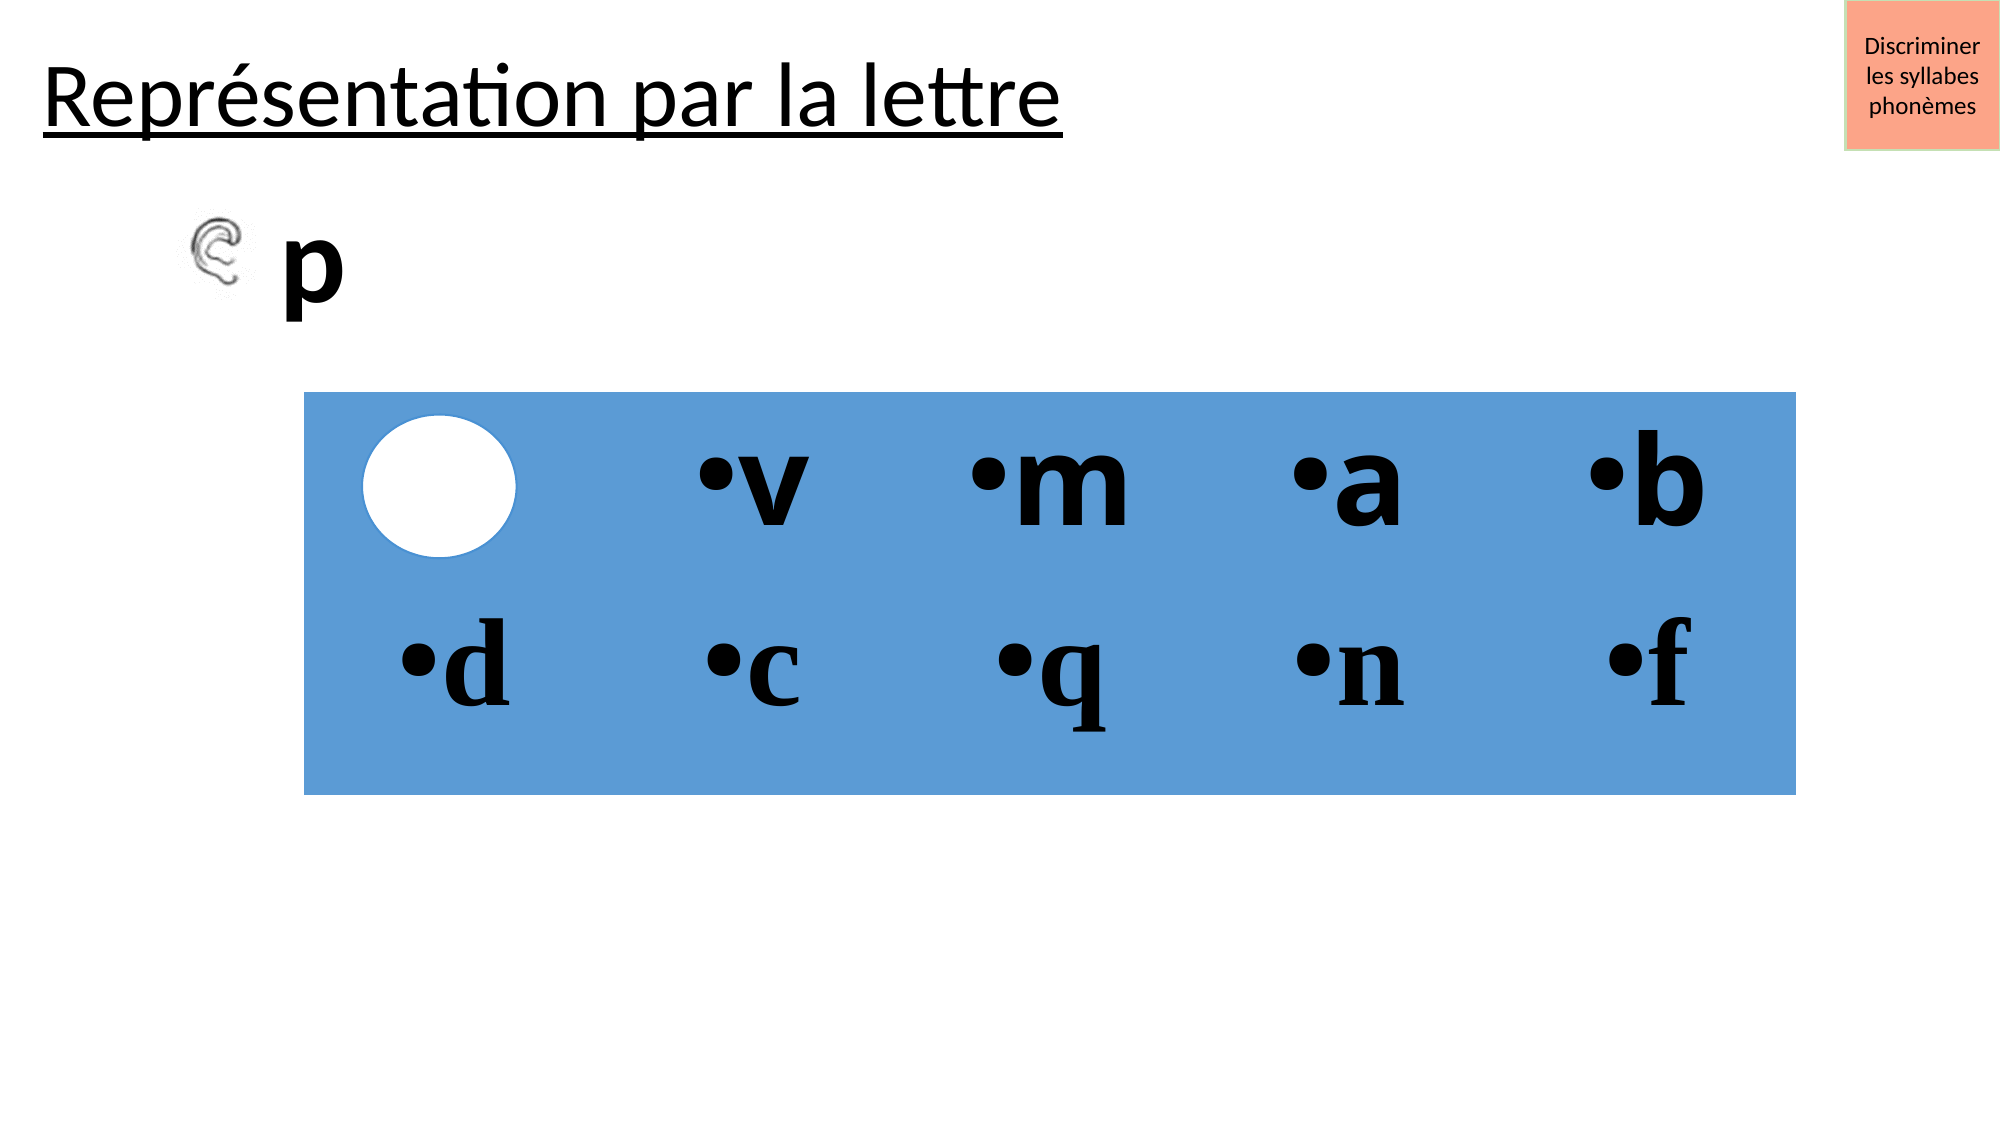

Discriminer les syllabes phonèmes
Représentation par la lettre
p
| p | v | m | a | b |
| --- | --- | --- | --- | --- |
| d | c | q | n | f |